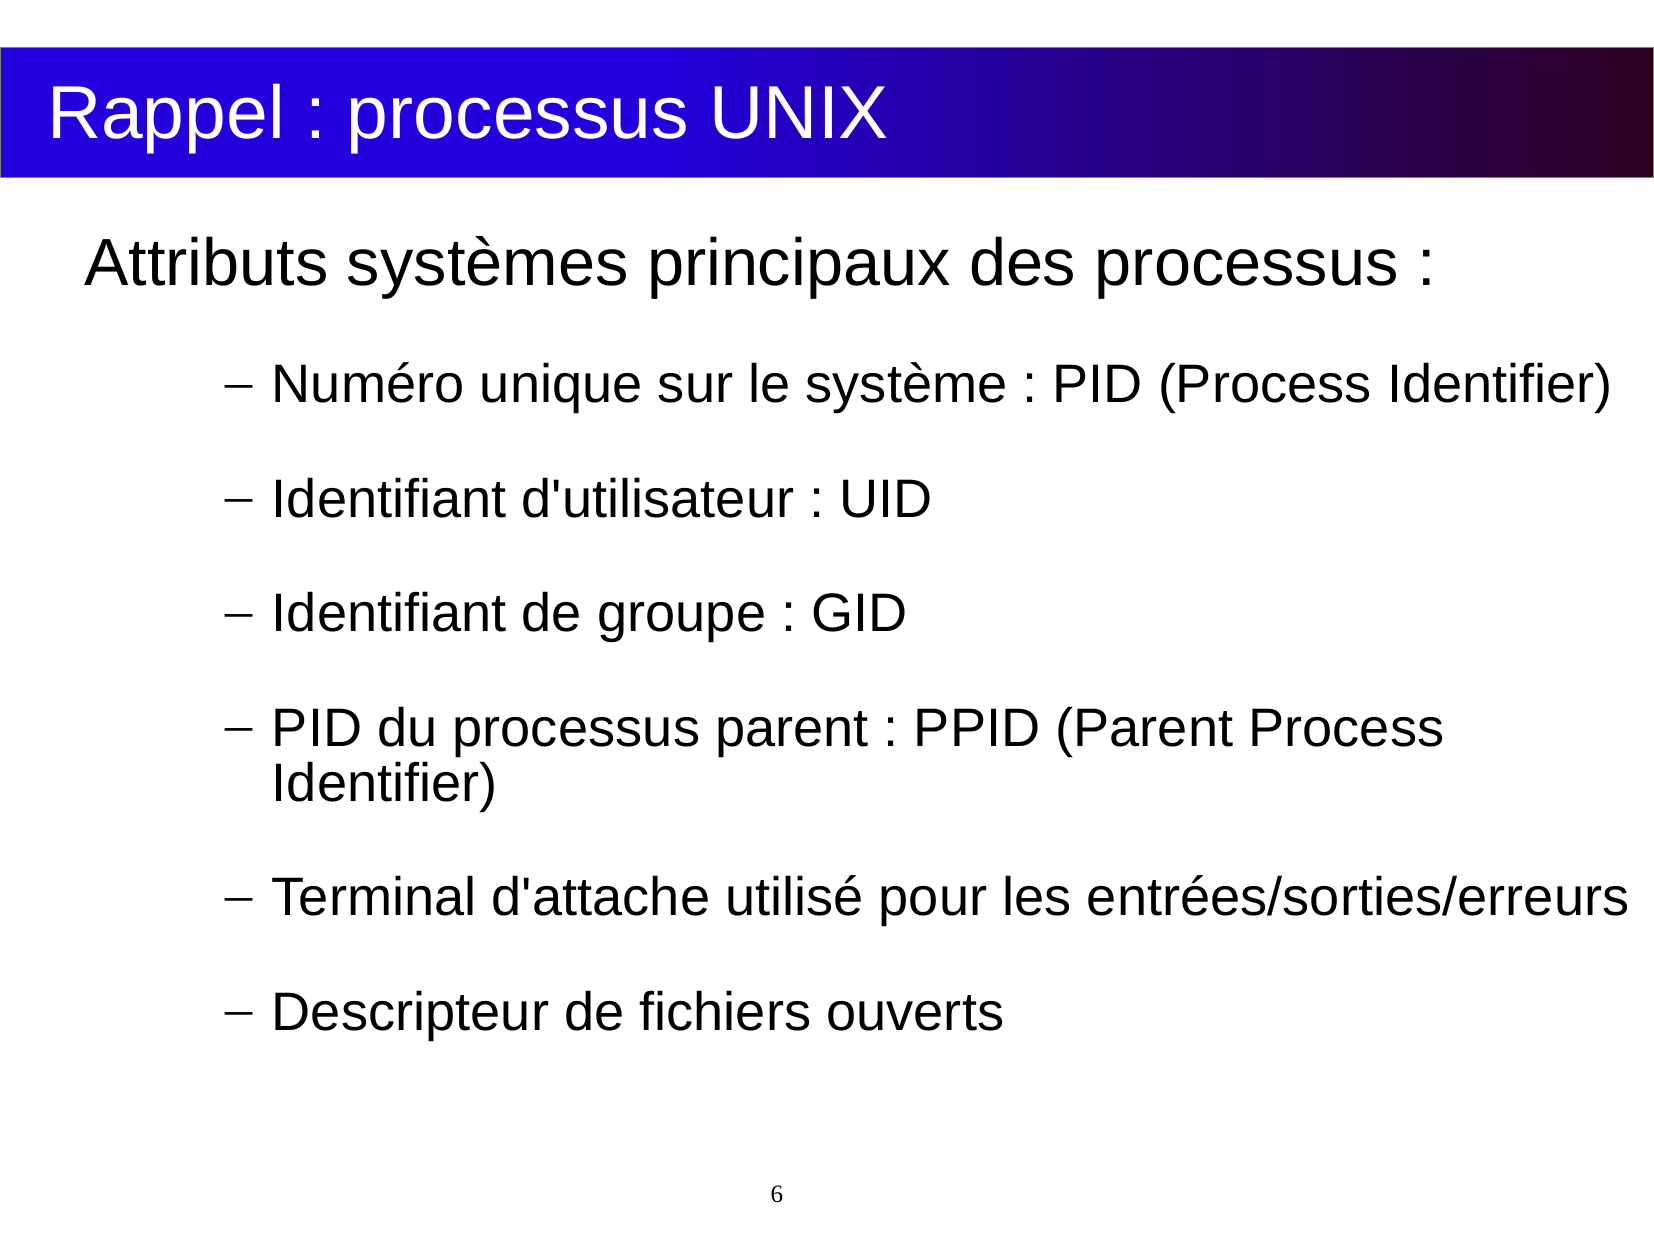

# Rappel : processus UNIX
Attributs systèmes principaux des processus :
Numéro unique sur le système : PID (Process Identifier)
Identifiant d'utilisateur : UID
Identifiant de groupe : GID
PID du processus parent : PPID (Parent Process Identifier)
Terminal d'attache utilisé pour les entrées/sorties/erreurs
Descripteur de fichiers ouverts